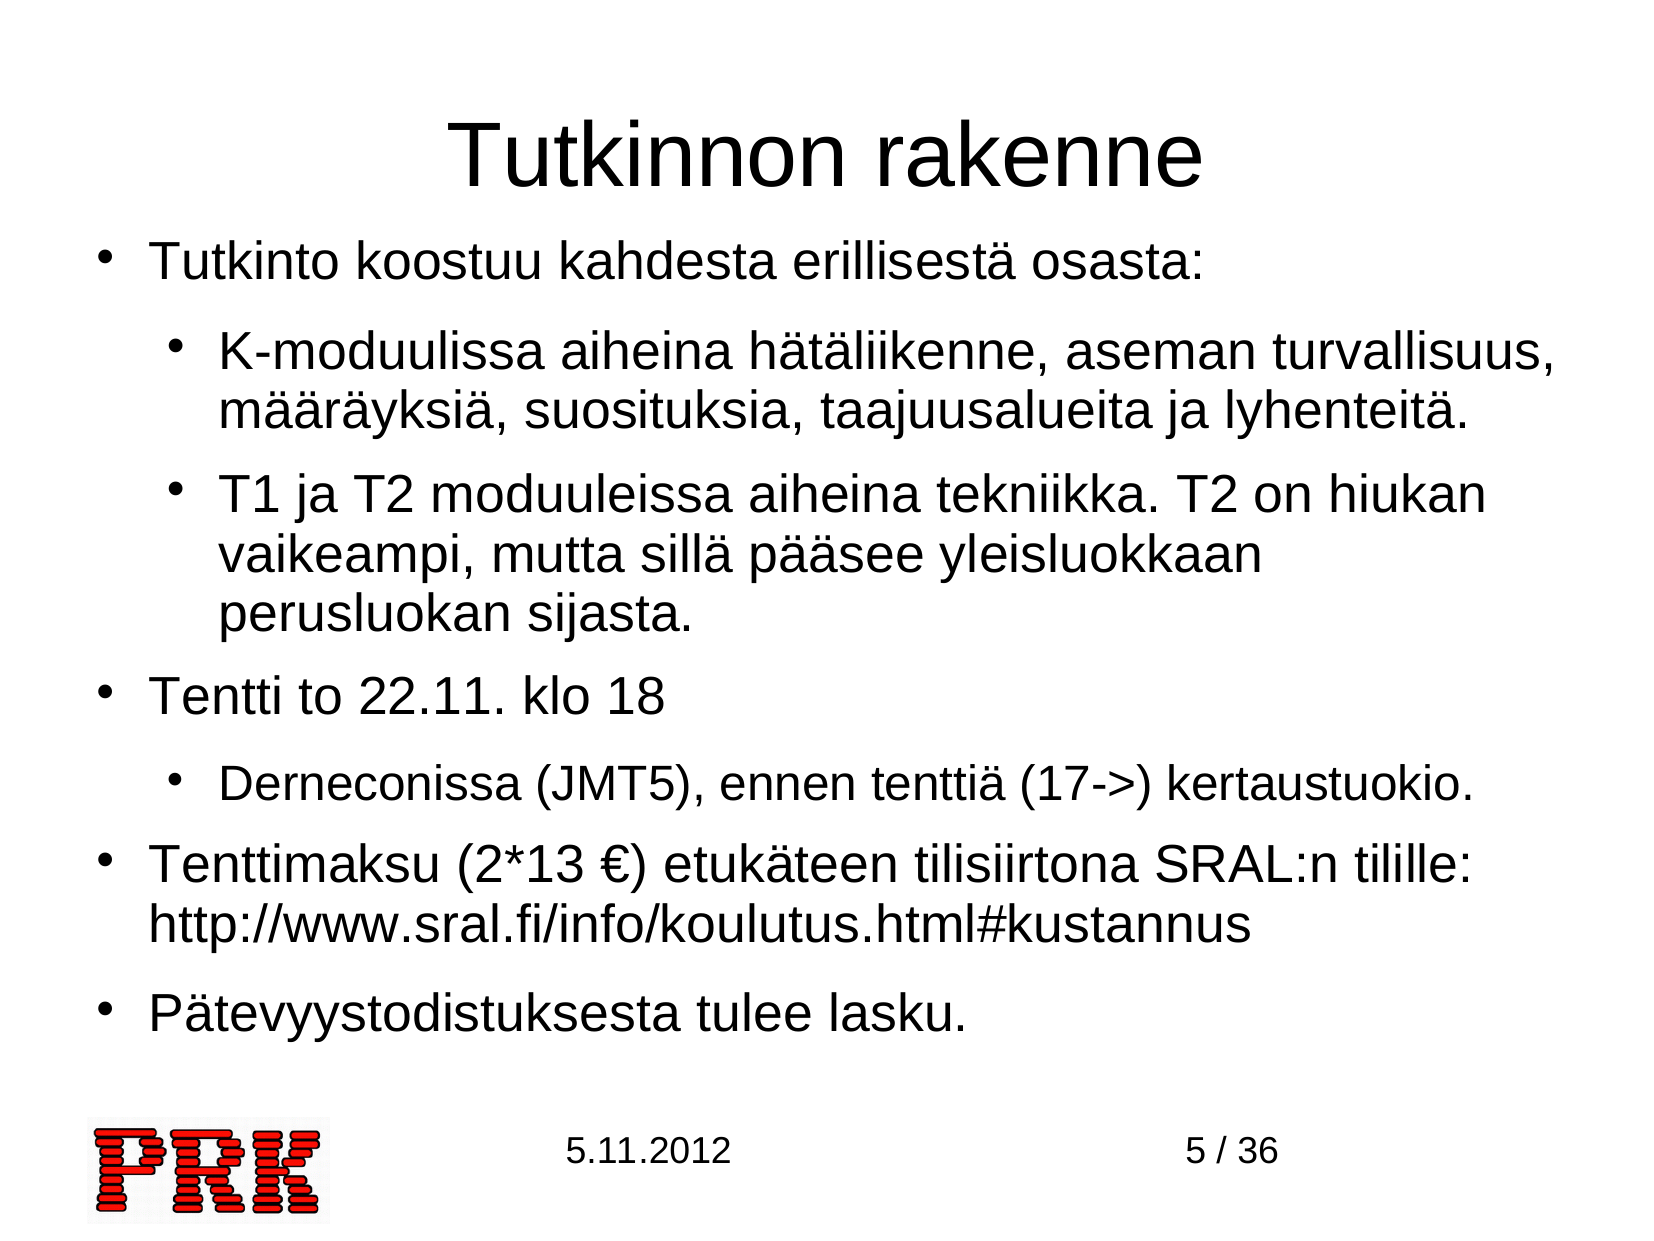

# Tutkinnon rakenne
Tutkinto koostuu kahdesta erillisestä osasta:
K-moduulissa aiheina hätäliikenne, aseman turvallisuus, määräyksiä, suosituksia, taajuusalueita ja lyhenteitä.
T1 ja T2 moduuleissa aiheina tekniikka. T2 on hiukan vaikeampi, mutta sillä pääsee yleisluokkaan perusluokan sijasta.
Tentti to 22.11. klo 18
Derneconissa (JMT5), ennen tenttiä (17->) kertaustuokio.
Tenttimaksu (2*13 €) etukäteen tilisiirtona SRAL:n tilille: http://www.sral.fi/info/koulutus.html#kustannus
Pätevyystodistuksesta tulee lasku.
5